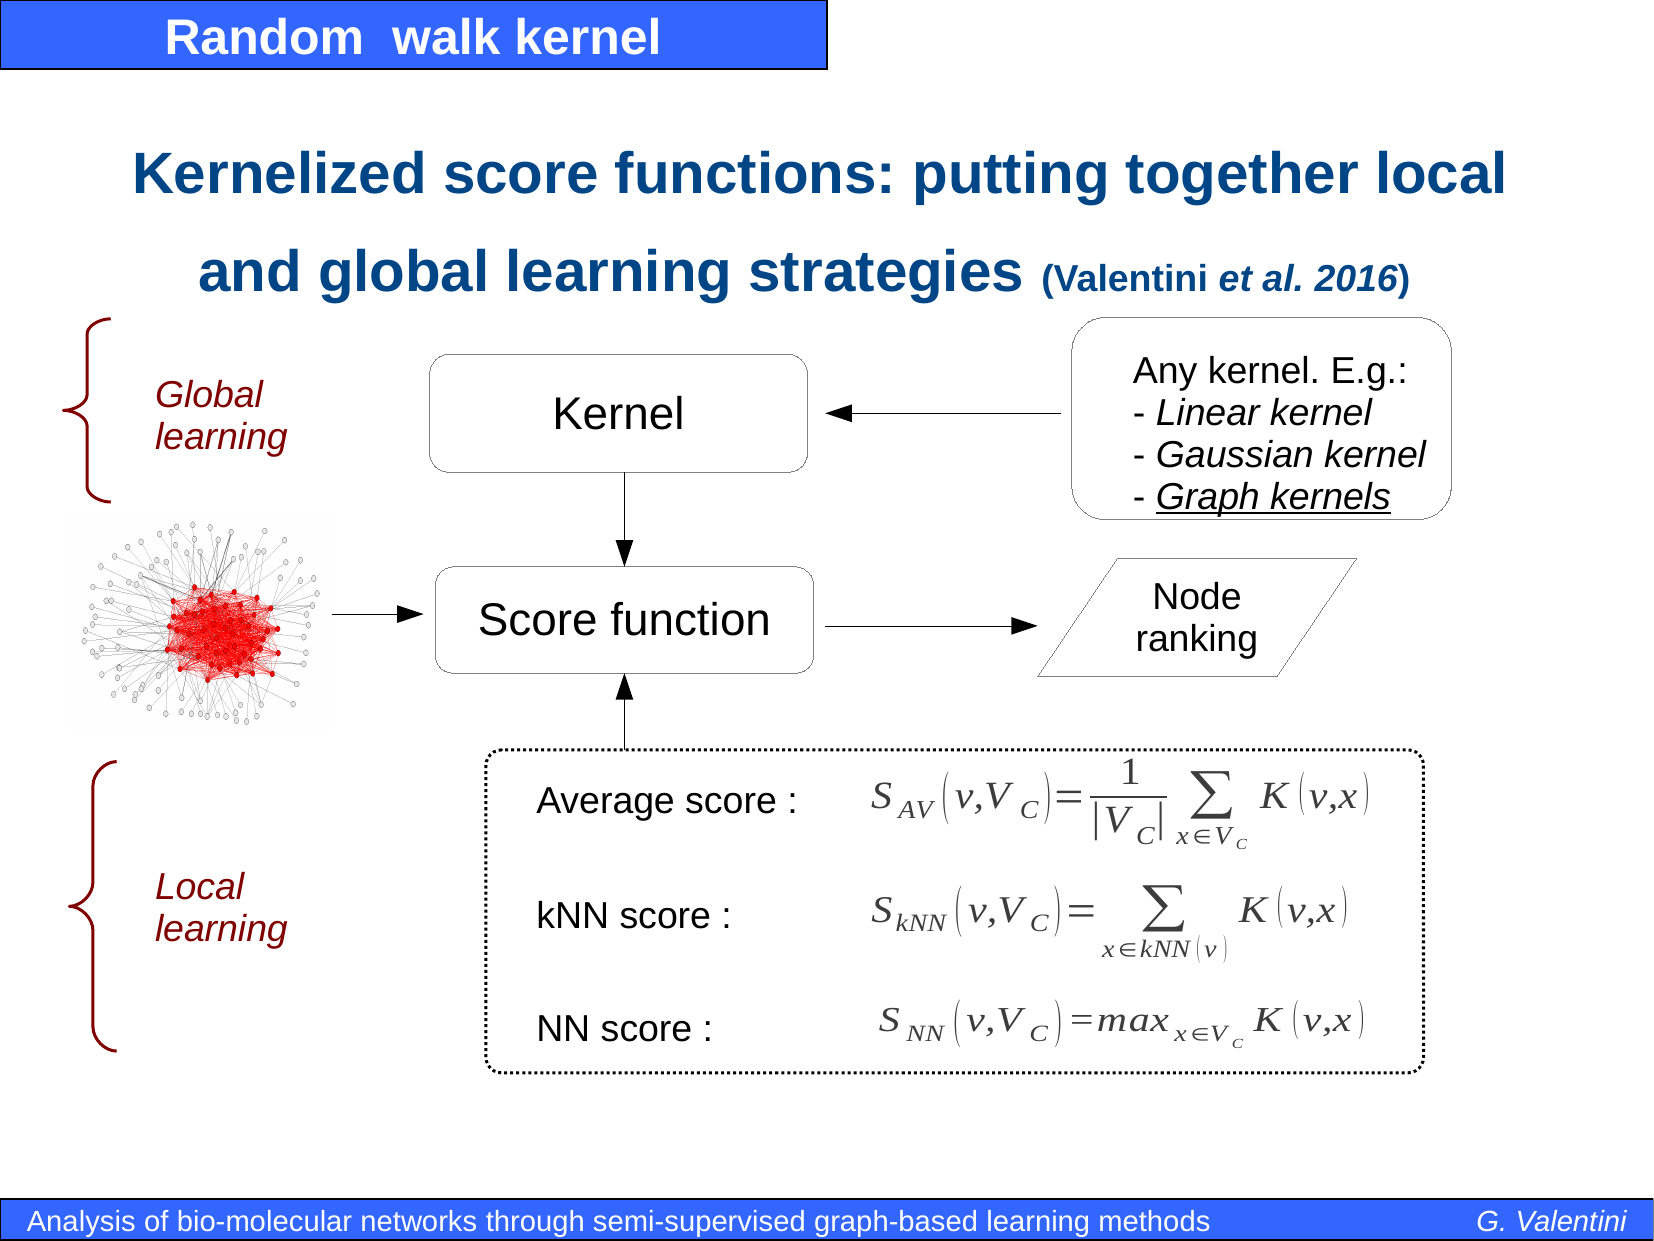

Random walk kernel
Kernelized score functions: putting together local and global learning strategies (Valentini et al. 2016)
Any kernel. E.g.:
- Linear kernel
- Gaussian kernel
- Graph kernels
Kernel
Global
learning
Node
ranking
Score function
Average score :
Local
learning
kNN score :
NN score :
Analysis of bio-molecular networks through semi-supervised graph-based learning methods G. Valentini